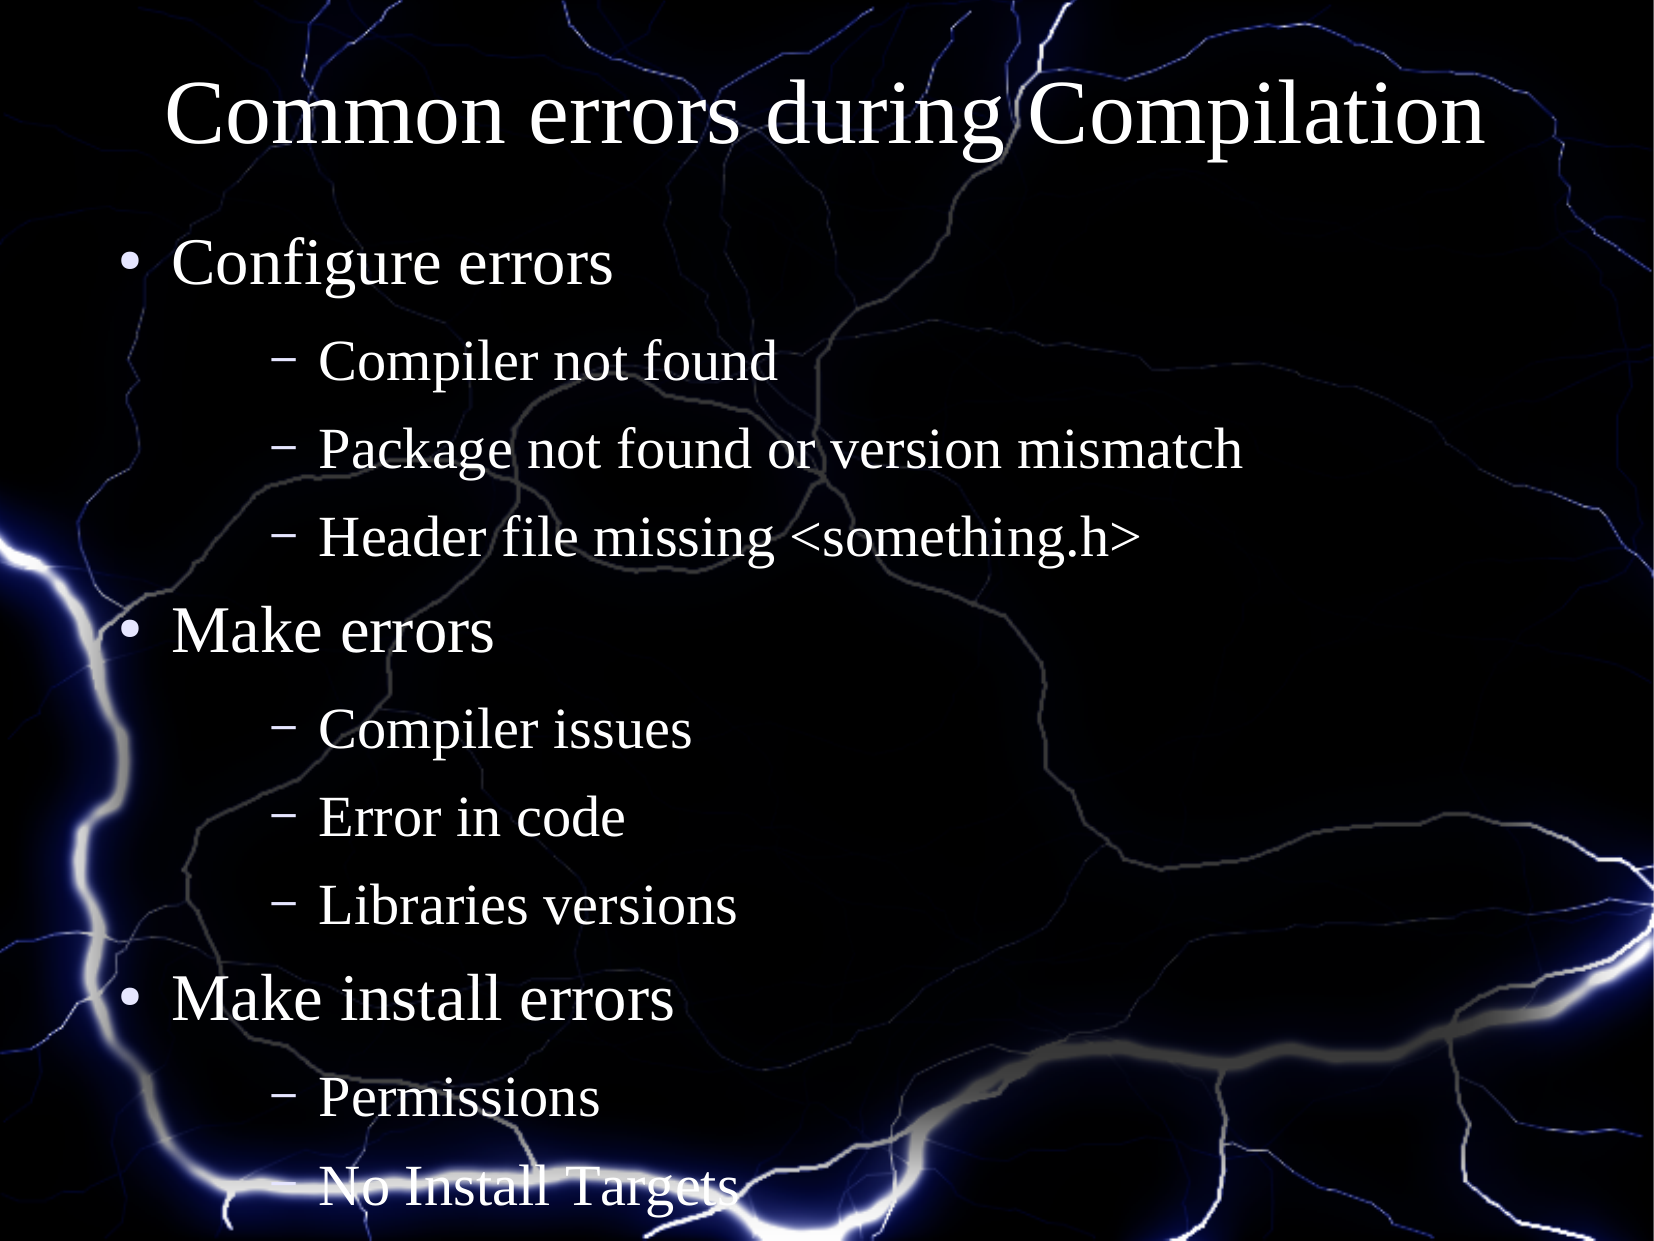

# Common errors during Compilation
Configure errors
Compiler not found
Package not found or version mismatch
Header file missing <something.h>
Make errors
Compiler issues
Error in code
Libraries versions
Make install errors
Permissions
No Install Targets